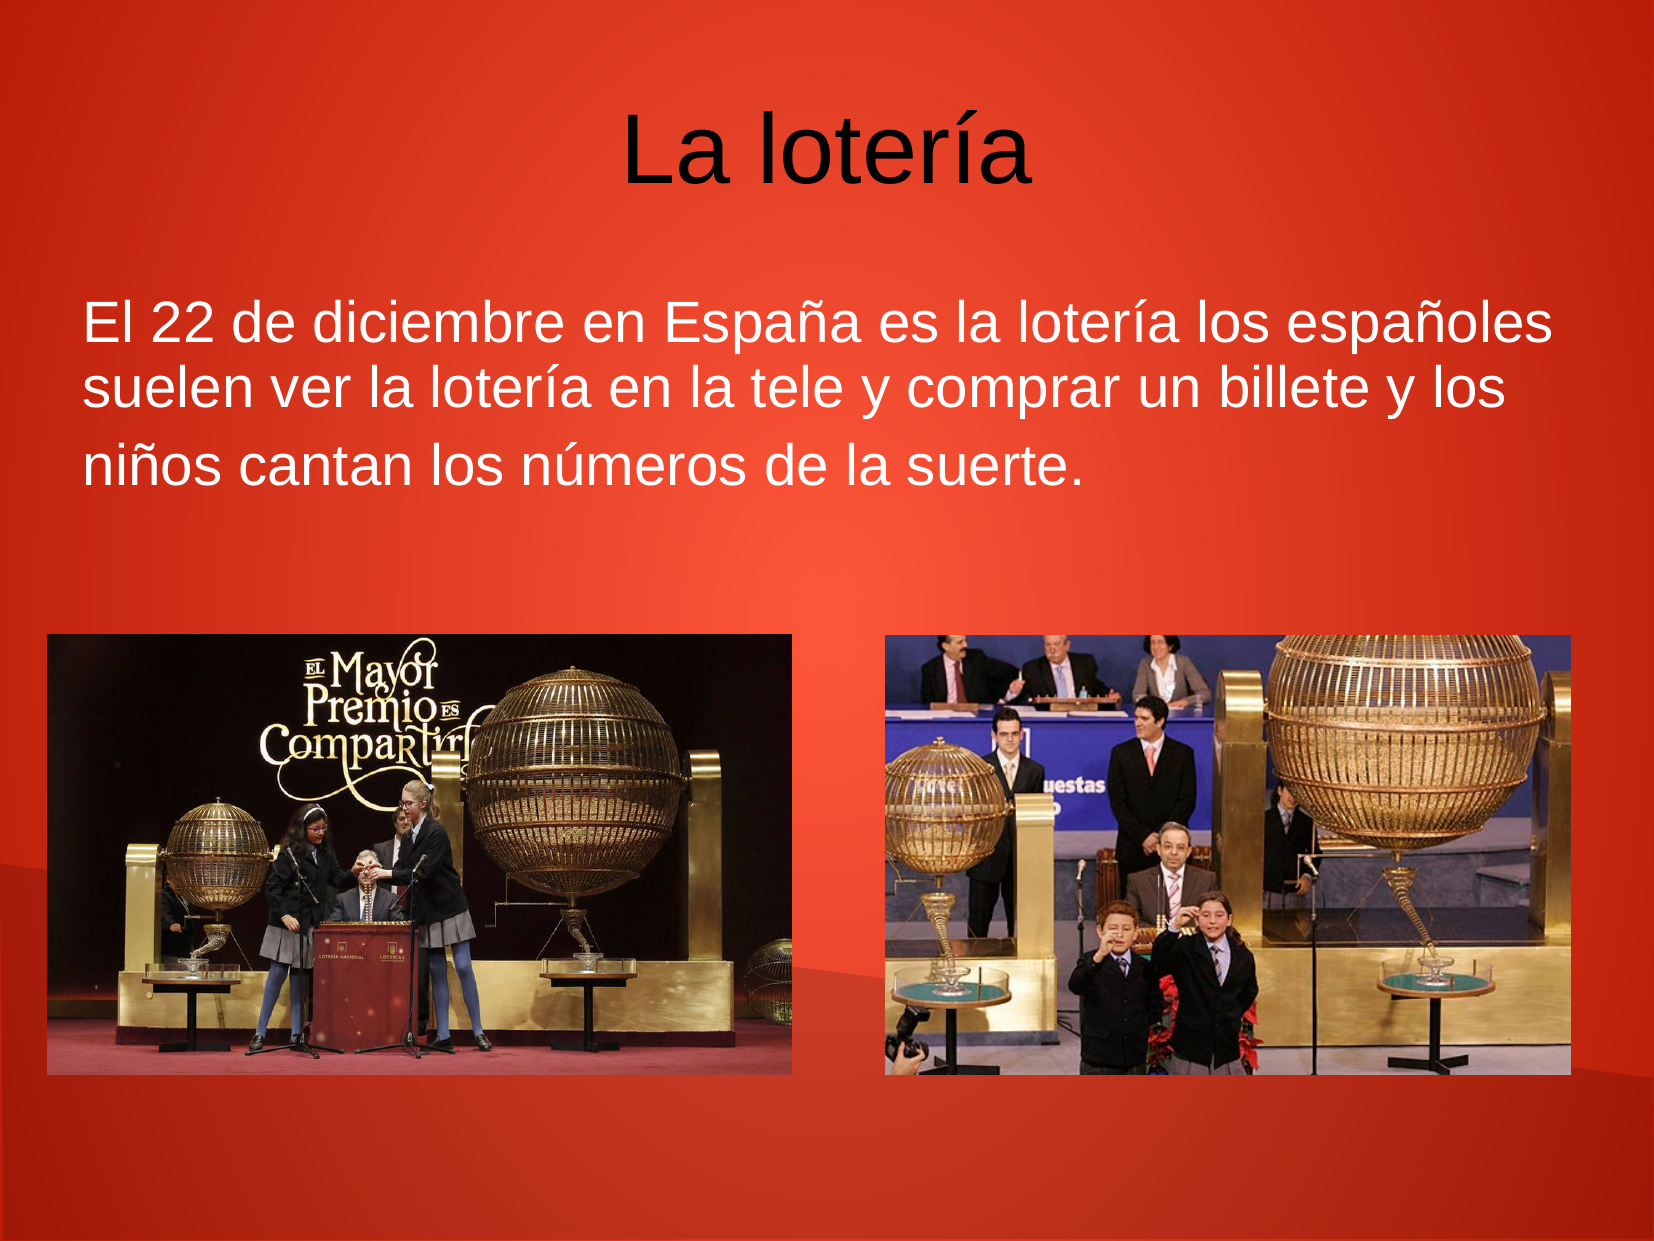

# La lotería
El 22 de diciembre en España es la lotería los españoles suelen ver la lotería en la tele y comprar un billete y los niños cantan los números de la suerte.